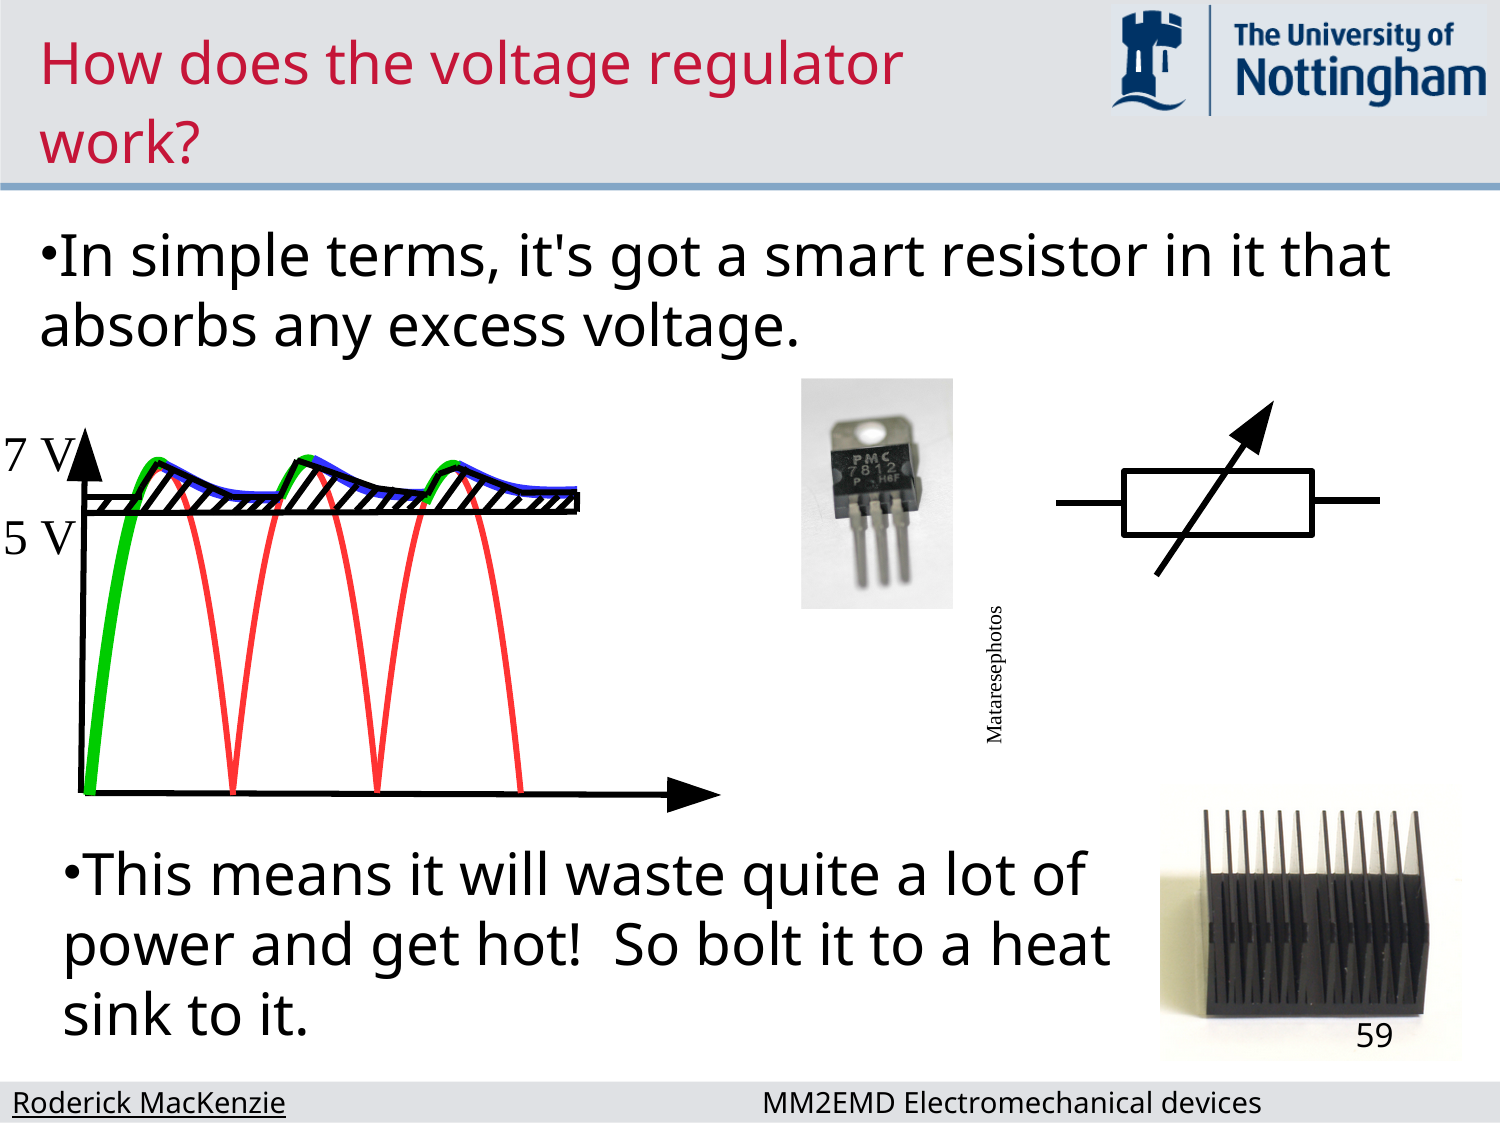

# How does the voltage regulator work?
In simple terms, it's got a smart resistor in it that absorbs any excess voltage.
7 V
5 V
Mataresephotos
This means it will waste quite a lot of power and get hot! So bolt it to a heat sink to it.